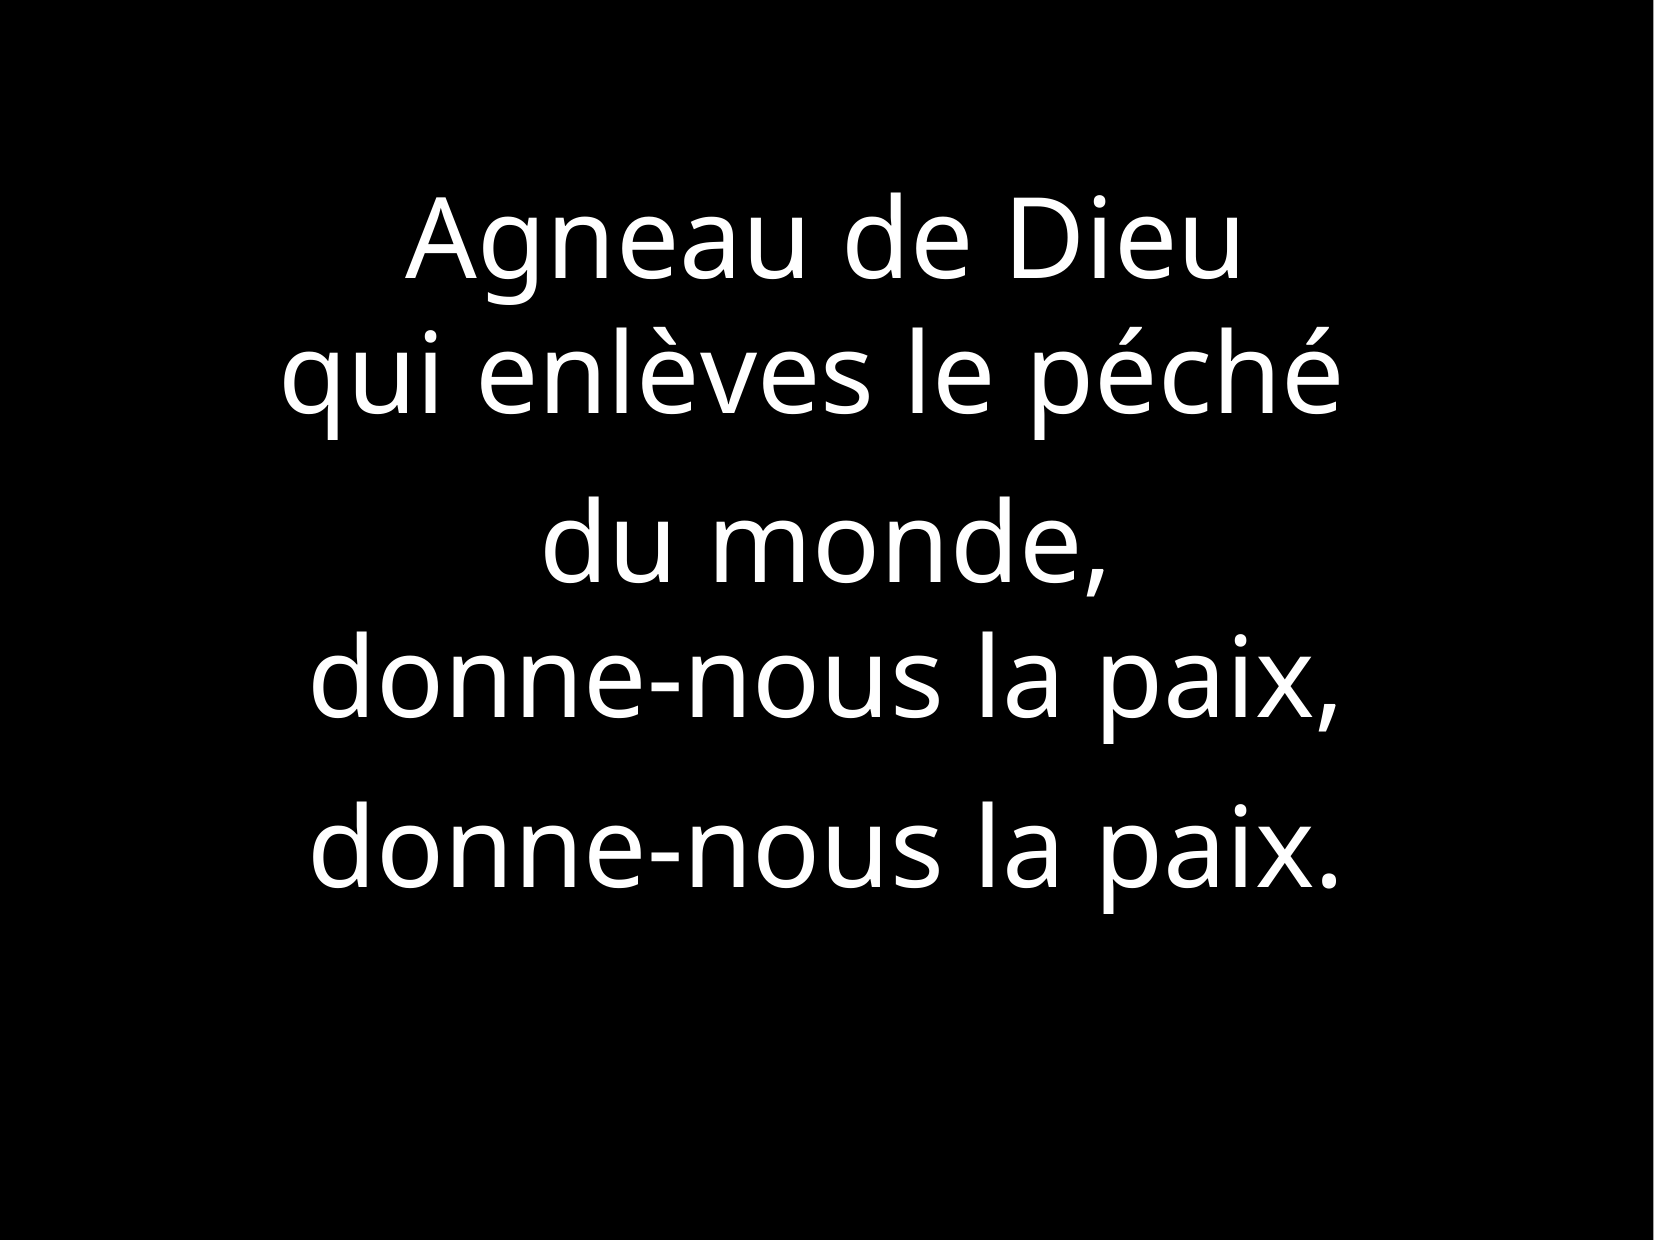

# Agneau de Dieu qui enlèves le péché
du monde,
donne-nous la paix,
donne-nous la paix.